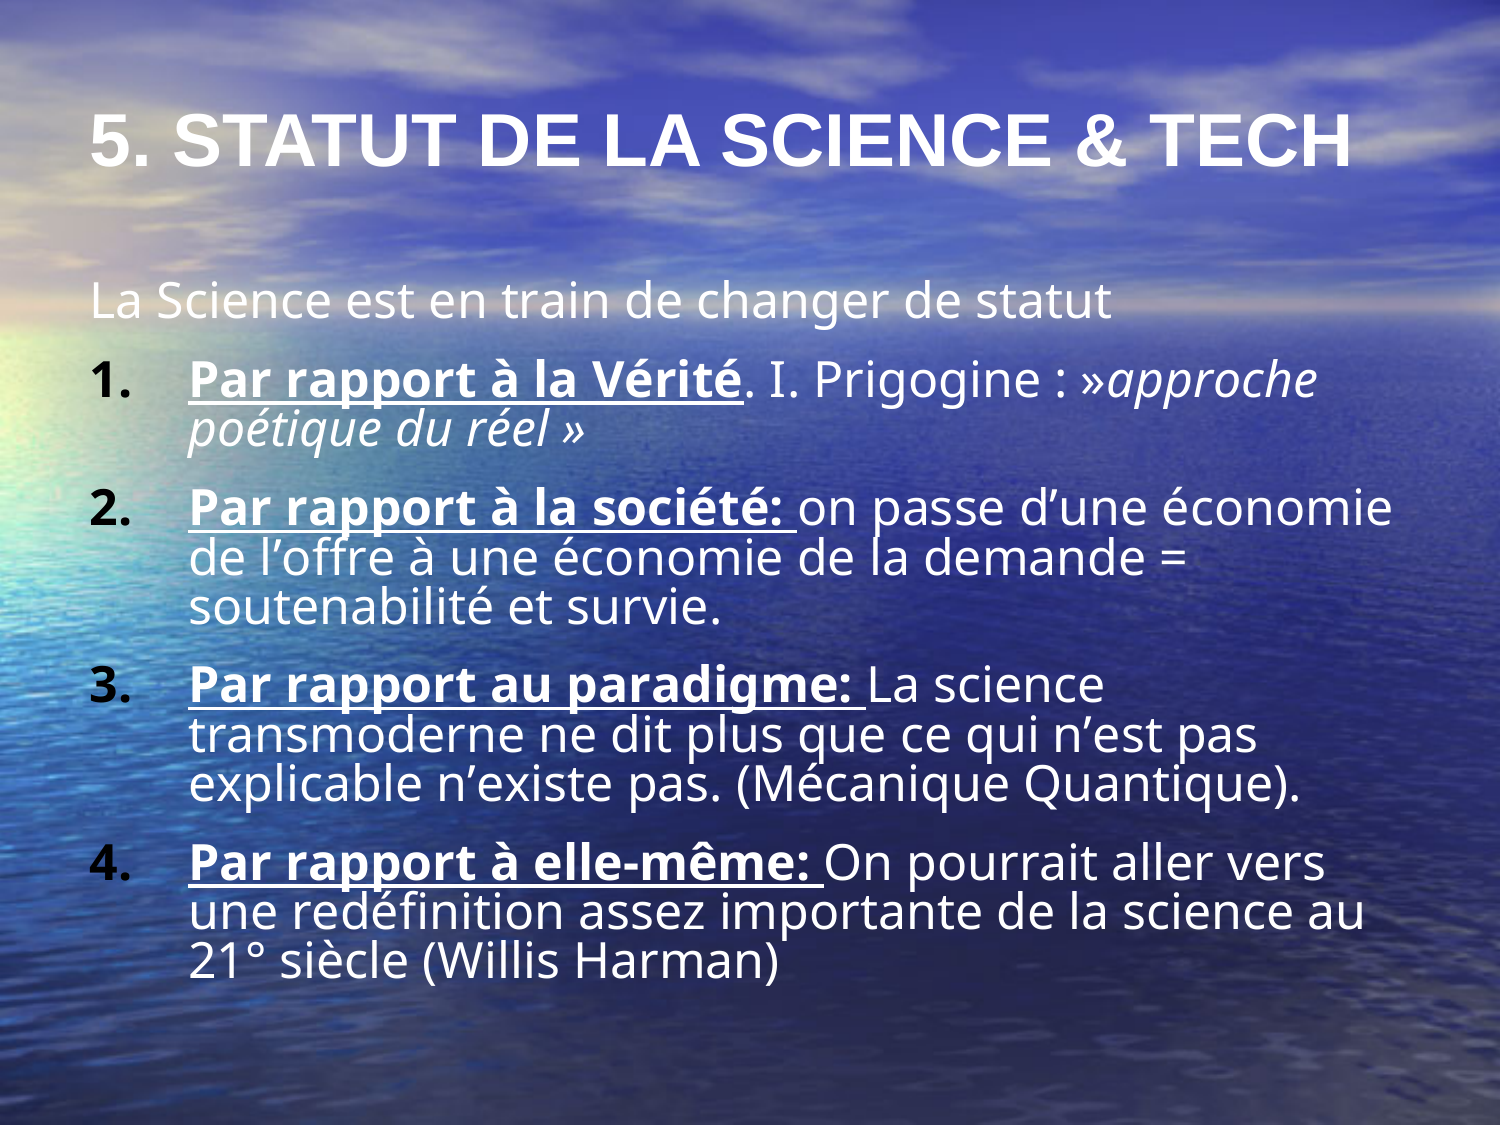

# 5. STATUT DE LA SCIENCE & TECH
La Science est en train de changer de statut
Par rapport à la Vérité. I. Prigogine : »approche poétique du réel »
Par rapport à la société: on passe d’une économie de l’offre à une économie de la demande = soutenabilité et survie.
Par rapport au paradigme: La science transmoderne ne dit plus que ce qui n’est pas explicable n’existe pas. (Mécanique Quantique).
Par rapport à elle-même: On pourrait aller vers une redéfinition assez importante de la science au 21° siècle (Willis Harman)